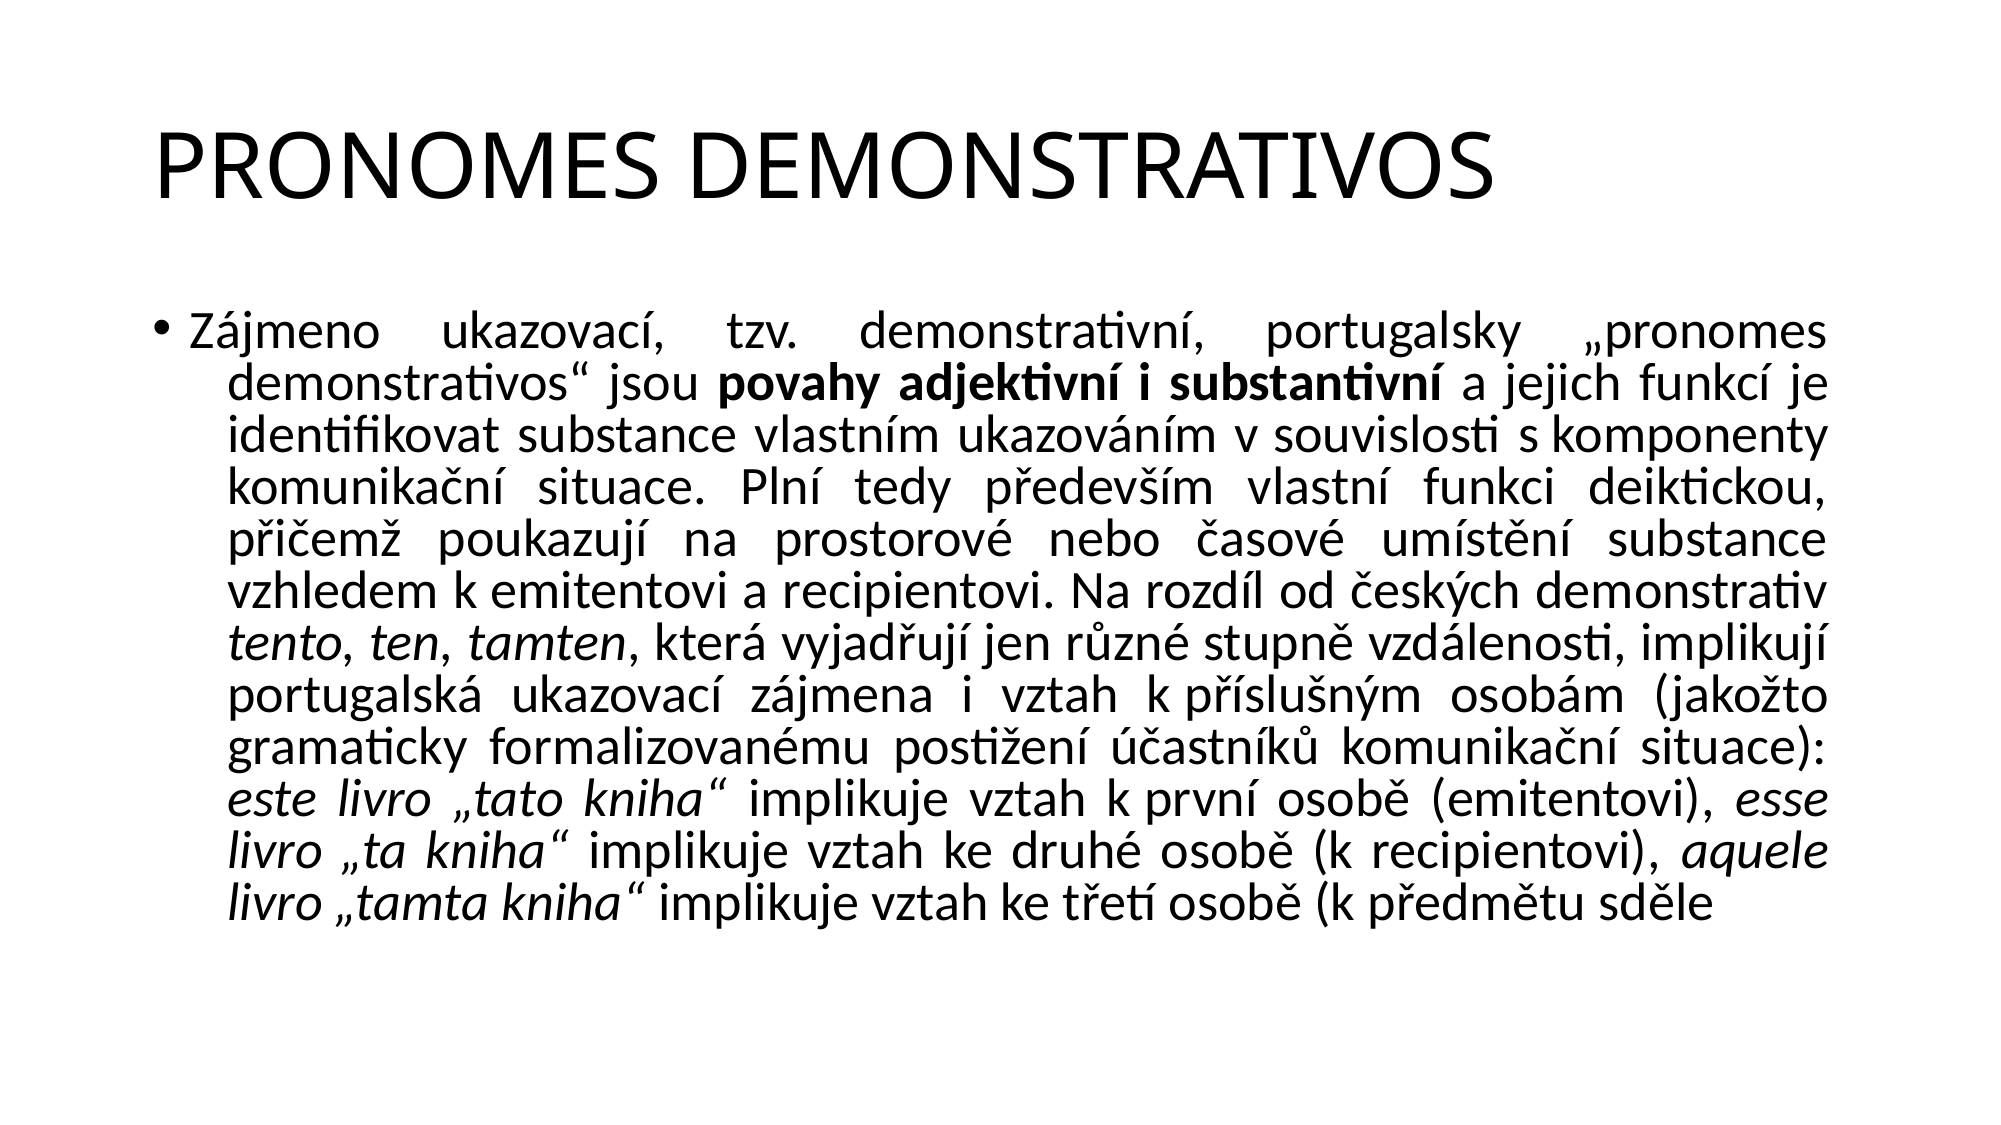

# PRONOMES DEMONSTRATIVOS
Zájmeno ukazovací, tzv. demonstrativní, portugalsky „pronomes demonstrativos“ jsou povahy adjektivní i substantivní a jejich funkcí je identifikovat substance vlastním ukazováním v souvislosti s komponenty komunikační situace. Plní tedy především vlastní funkci deiktickou, přičemž poukazují na prostorové nebo časové umístění substance vzhledem k emitentovi a recipientovi. Na rozdíl od českých demonstrativ tento, ten, tamten, která vyjadřují jen různé stupně vzdálenosti, implikují portugalská ukazovací zájmena i vztah k příslušným osobám (jakožto gramaticky formalizovanému postižení účastníků komunikační situace): este livro „tato kniha“ implikuje vztah k první osobě (emitentovi), esse livro „ta kniha“ implikuje vztah ke druhé osobě (k recipientovi), aquele livro „tamta kniha“ implikuje vztah ke třetí osobě (k předmětu sděle